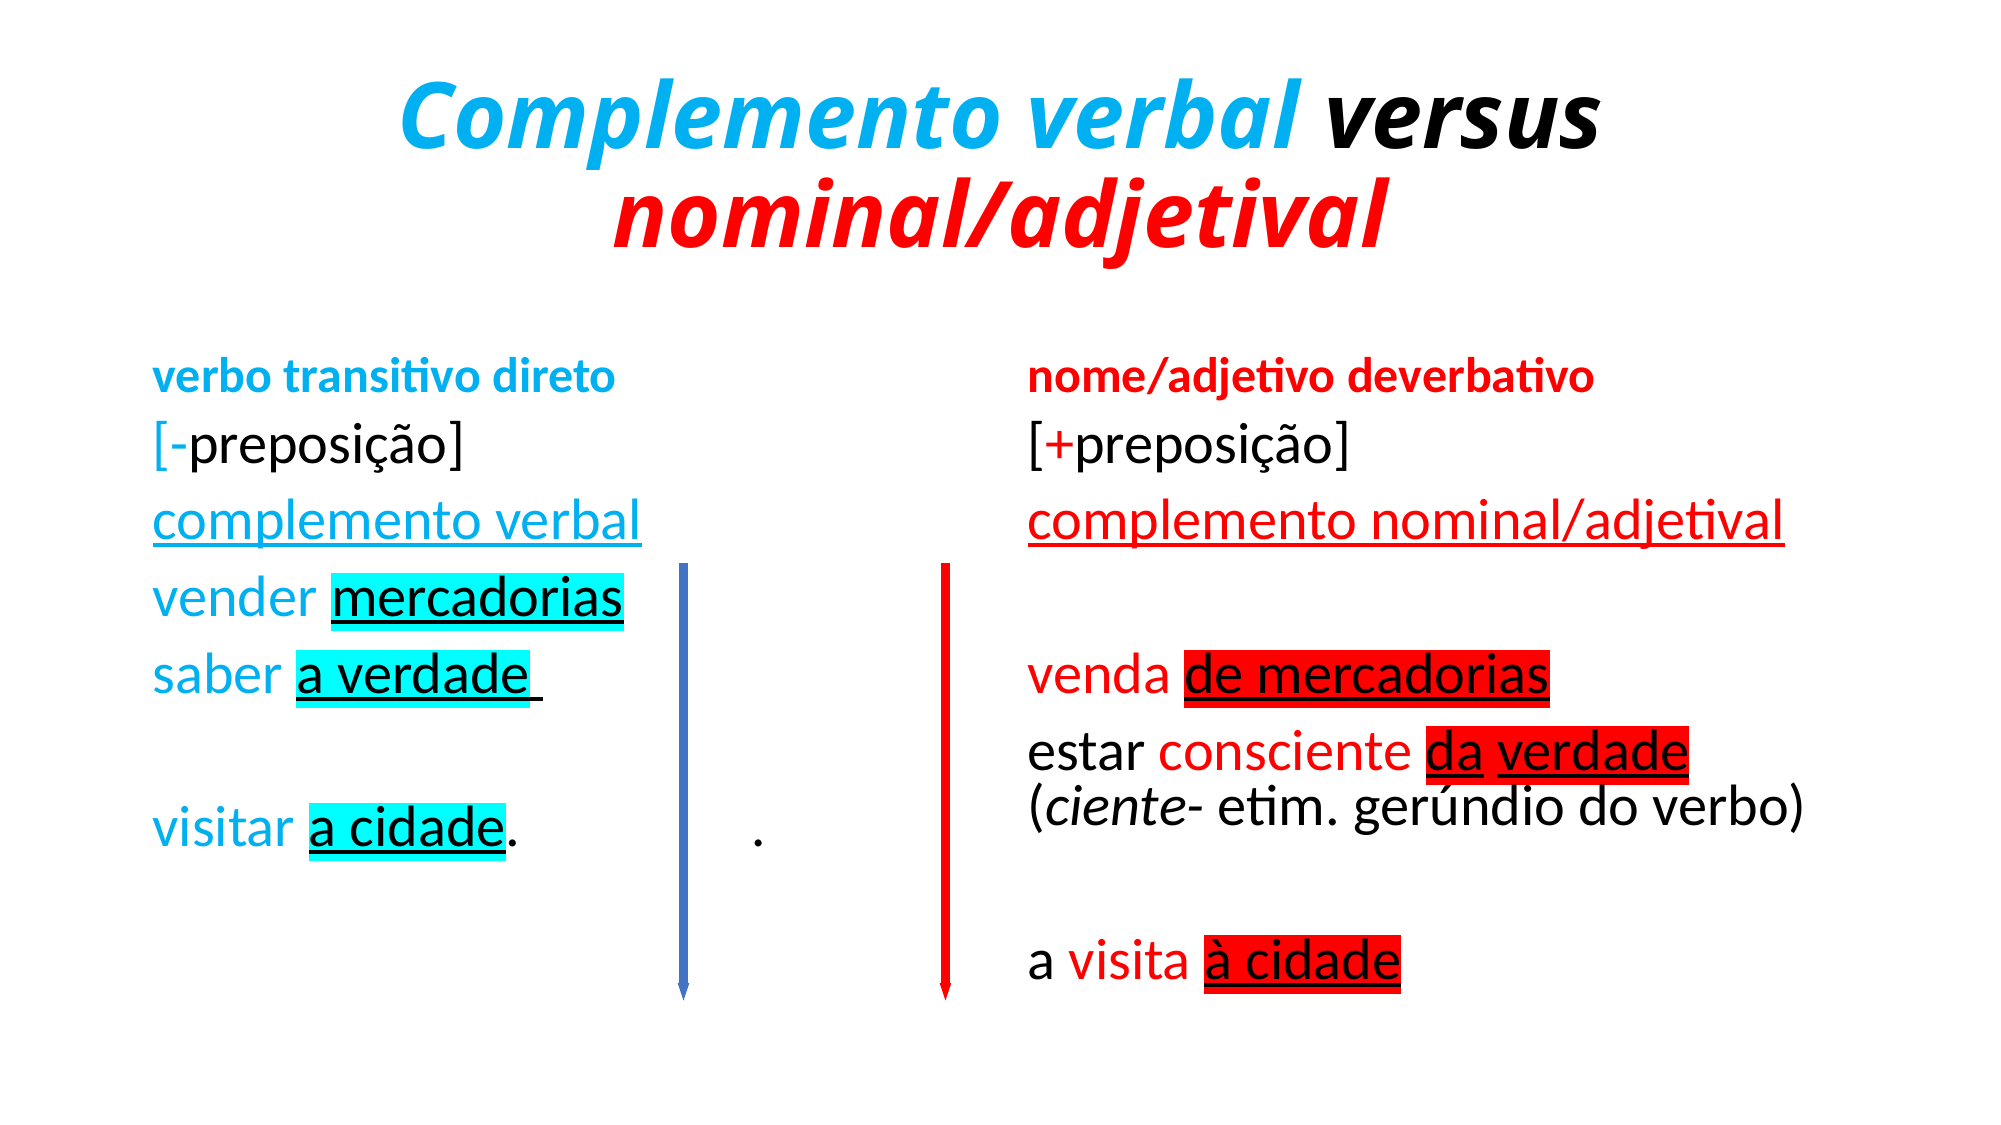

# Complemento verbal versus nominal/adjetival
verbo transitivo direto
nome/adjetivo deverbativo
[-preposição]
complemento verbal
vender mercadorias
saber a verdade
visitar a cidade. 			.
[+preposição]
complemento nominal/adjetival
venda de mercadorias
estar consciente da verdade (ciente- etim. gerúndio do verbo)
a visita à cidade